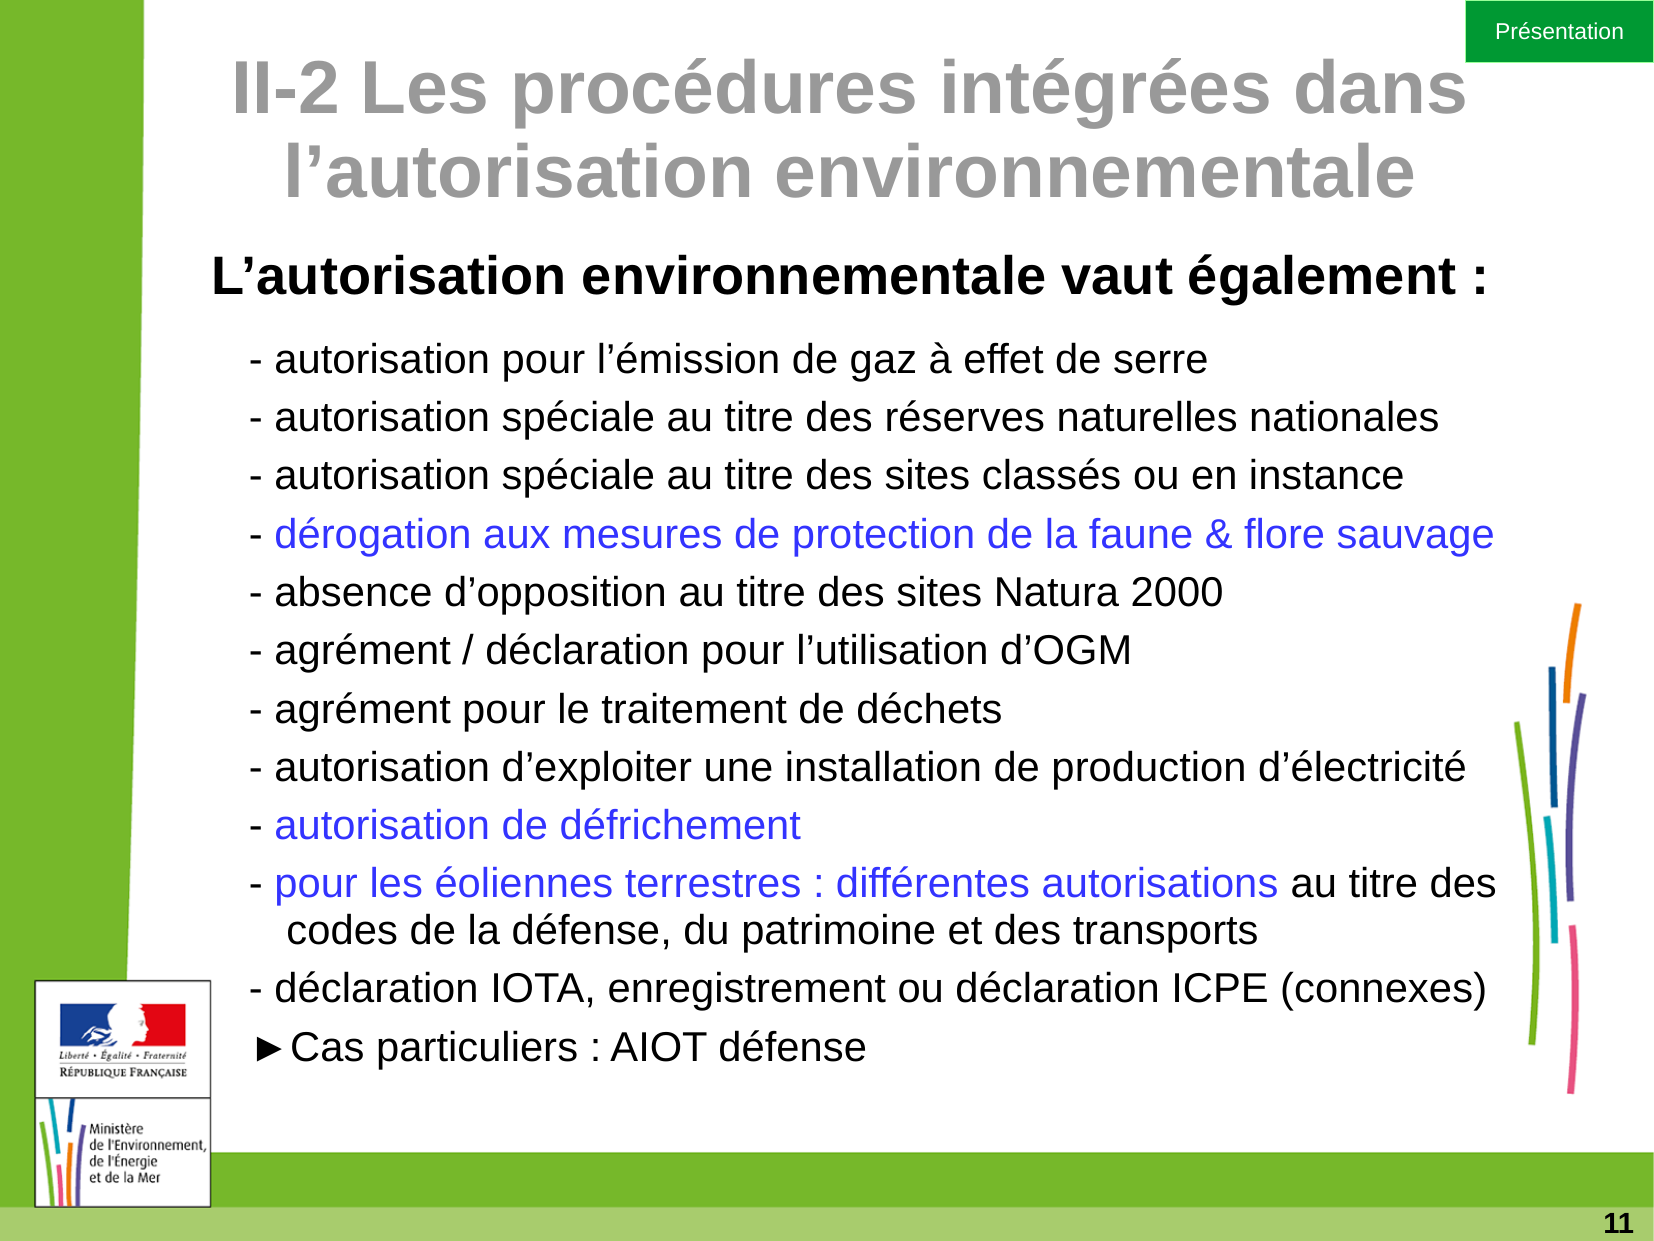

Présentation
# II-2 Les procédures intégrées dans l’autorisation environnementale
L’autorisation environnementale vaut également :
- autorisation pour l’émission de gaz à effet de serre
- autorisation spéciale au titre des réserves naturelles nationales
- autorisation spéciale au titre des sites classés ou en instance
- dérogation aux mesures de protection de la faune & flore sauvage
- absence d’opposition au titre des sites Natura 2000
- agrément / déclaration pour l’utilisation d’OGM
- agrément pour le traitement de déchets
- autorisation d’exploiter une installation de production d’électricité
- autorisation de défrichement
- pour les éoliennes terrestres : différentes autorisations au titre des codes de la défense, du patrimoine et des transports
- déclaration IOTA, enregistrement ou déclaration ICPE (connexes)
►Cas particuliers : AIOT défense